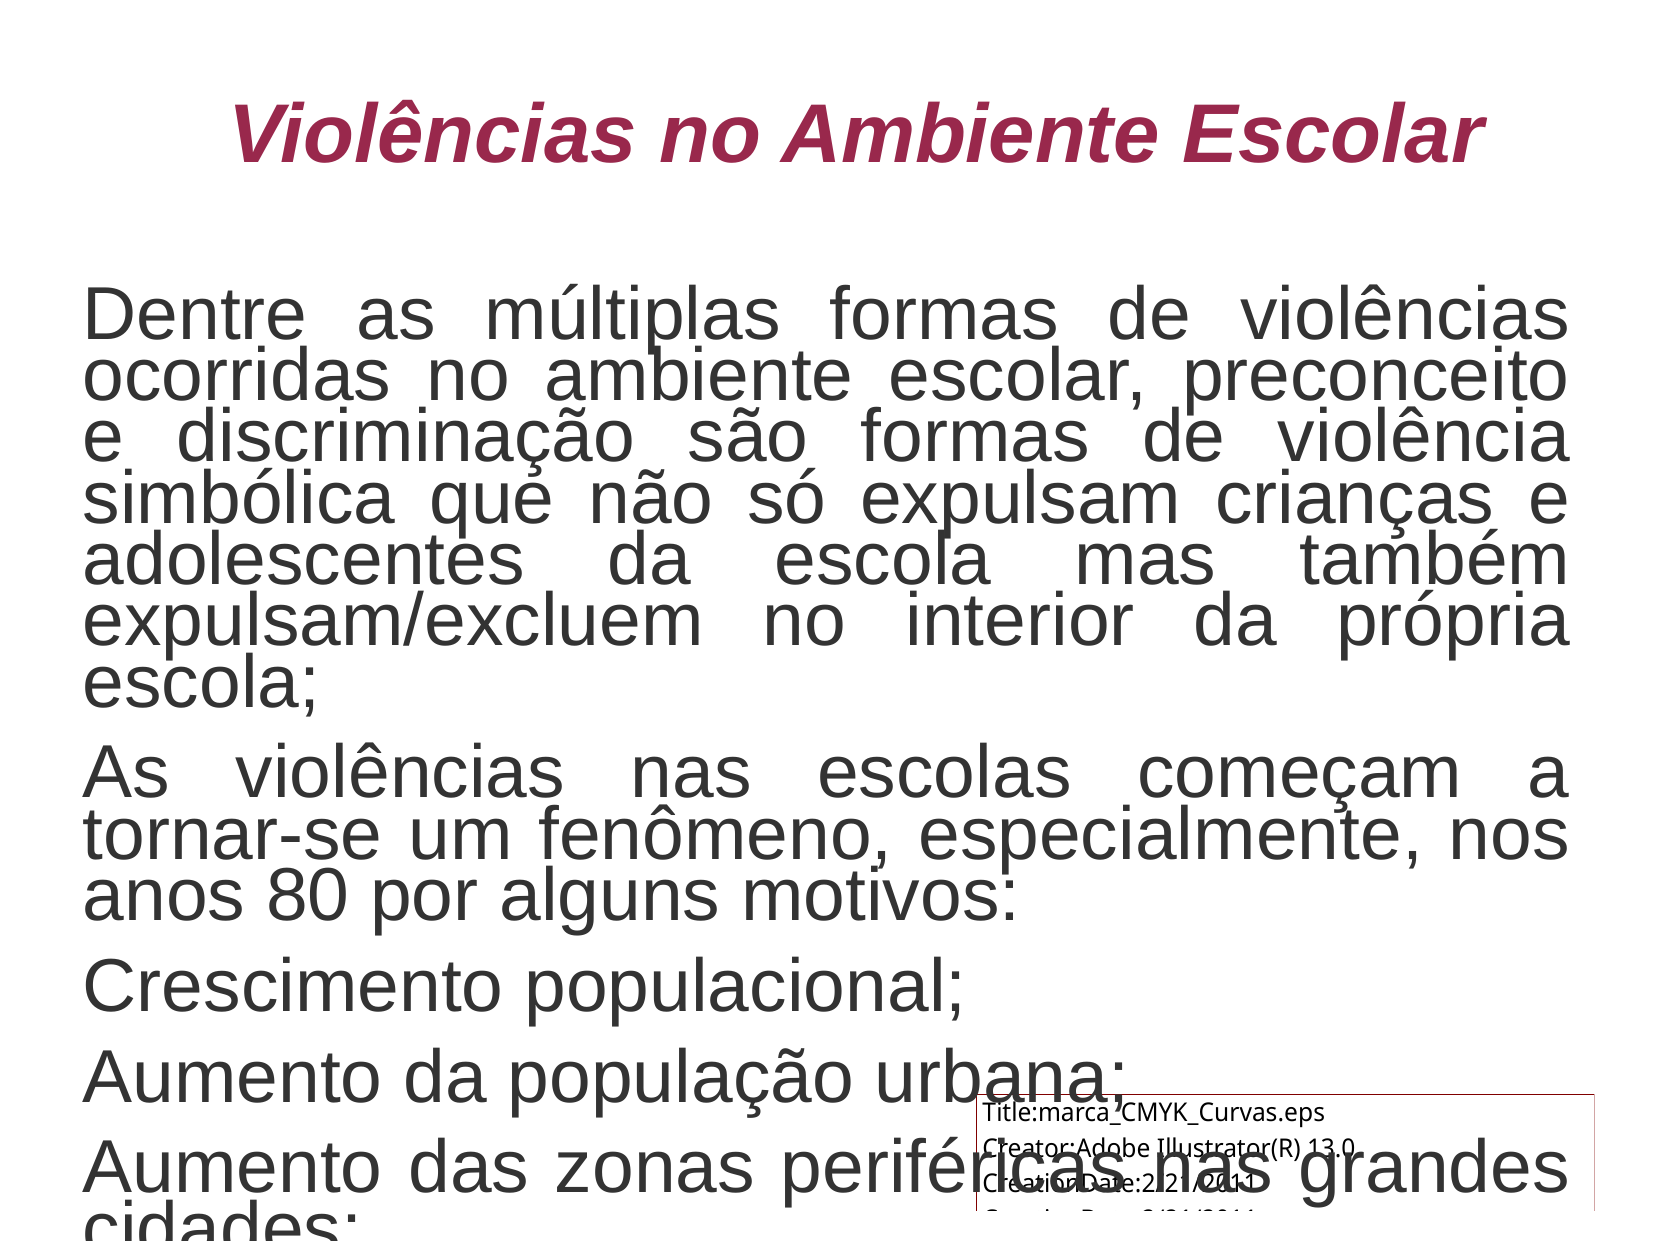

# Violências no Ambiente Escolar
Dentre as múltiplas formas de violências ocorridas no ambiente escolar, preconceito e discriminação são formas de violência simbólica que não só expulsam crianças e adolescentes da escola mas também expulsam/excluem no interior da própria escola;
As violências nas escolas começam a tornar-se um fenômeno, especialmente, nos anos 80 por alguns motivos:
Crescimento populacional;
Aumento da população urbana;
Aumento das zonas periféricas nas grandes cidades;
Aumento da população de baixa renda;
Aumento da população escolarizada;
Crise da instituição “escola”;
Aumento das taxas de mortalidade entre os jovens;